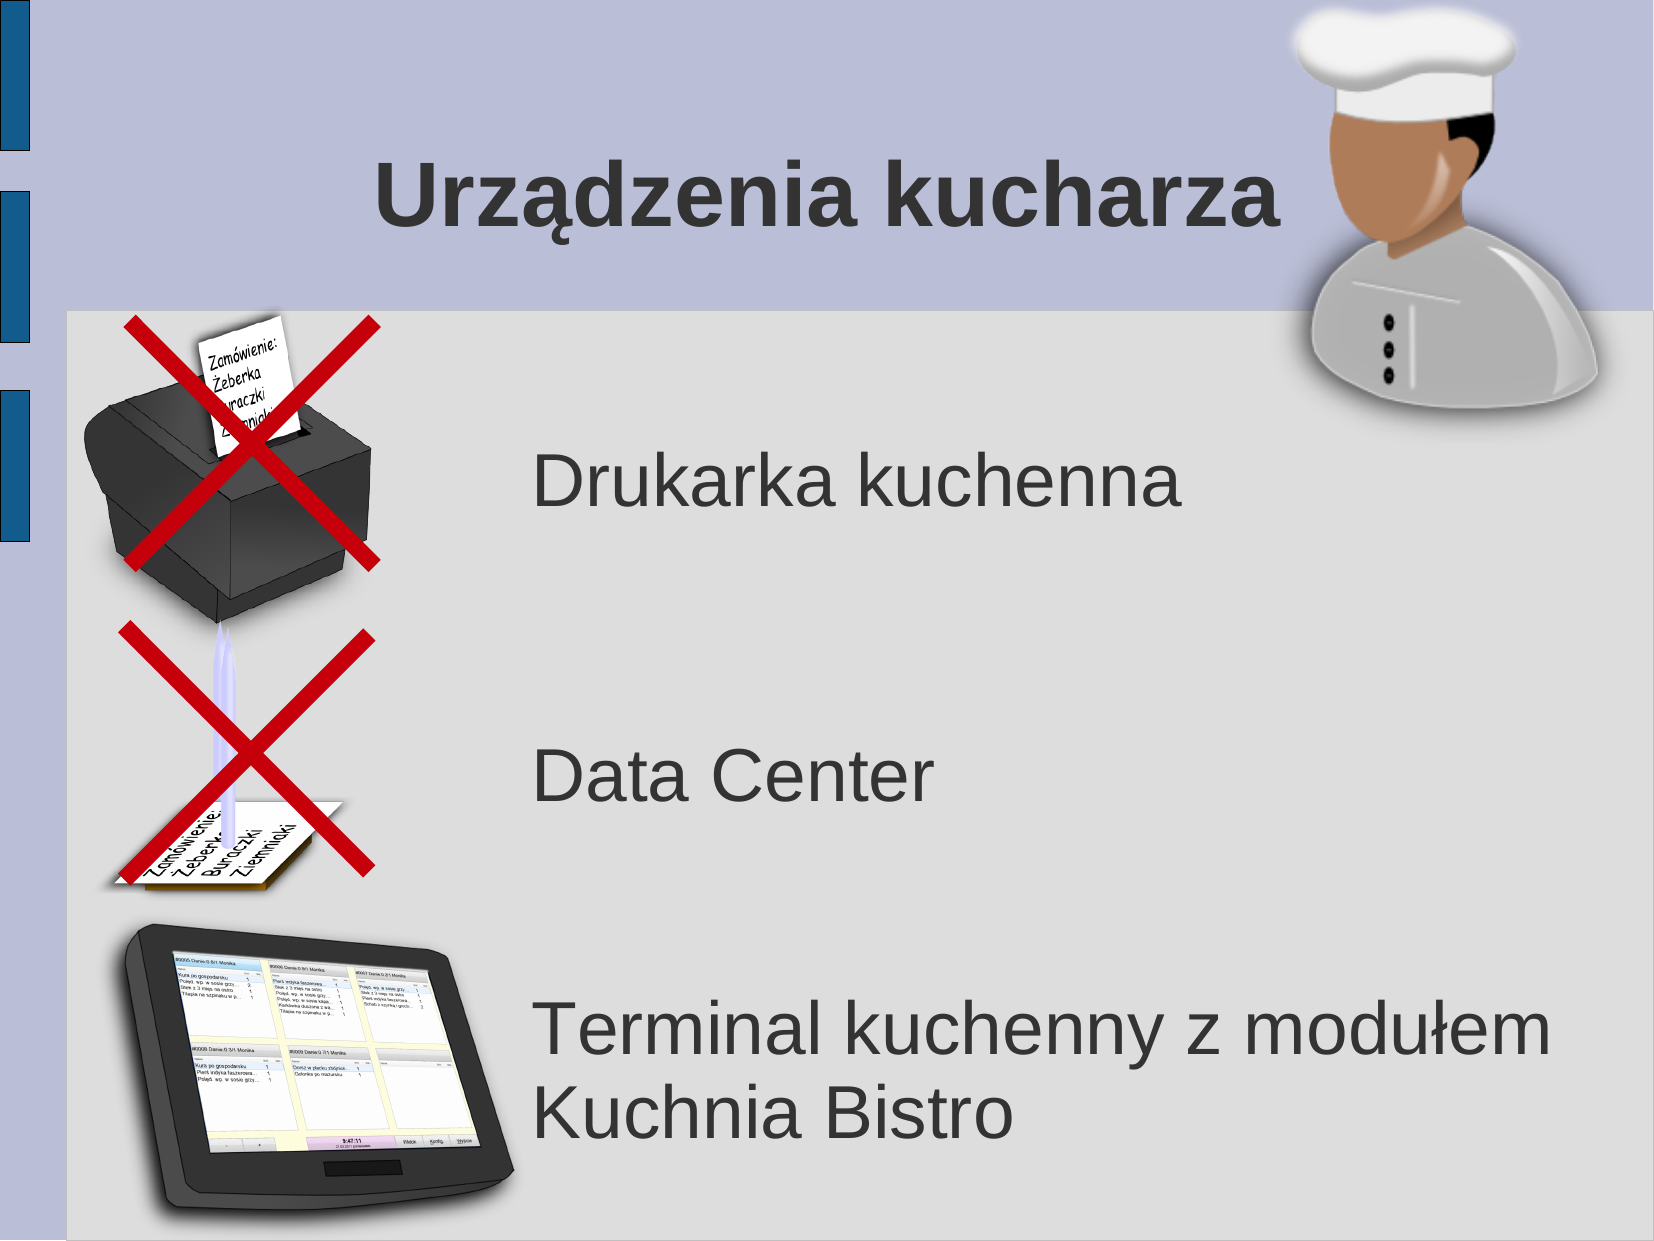

# Urządzenia kucharza
Drukarka kuchenna
Data Center
Terminal kuchenny z modułem Kuchnia Bistro